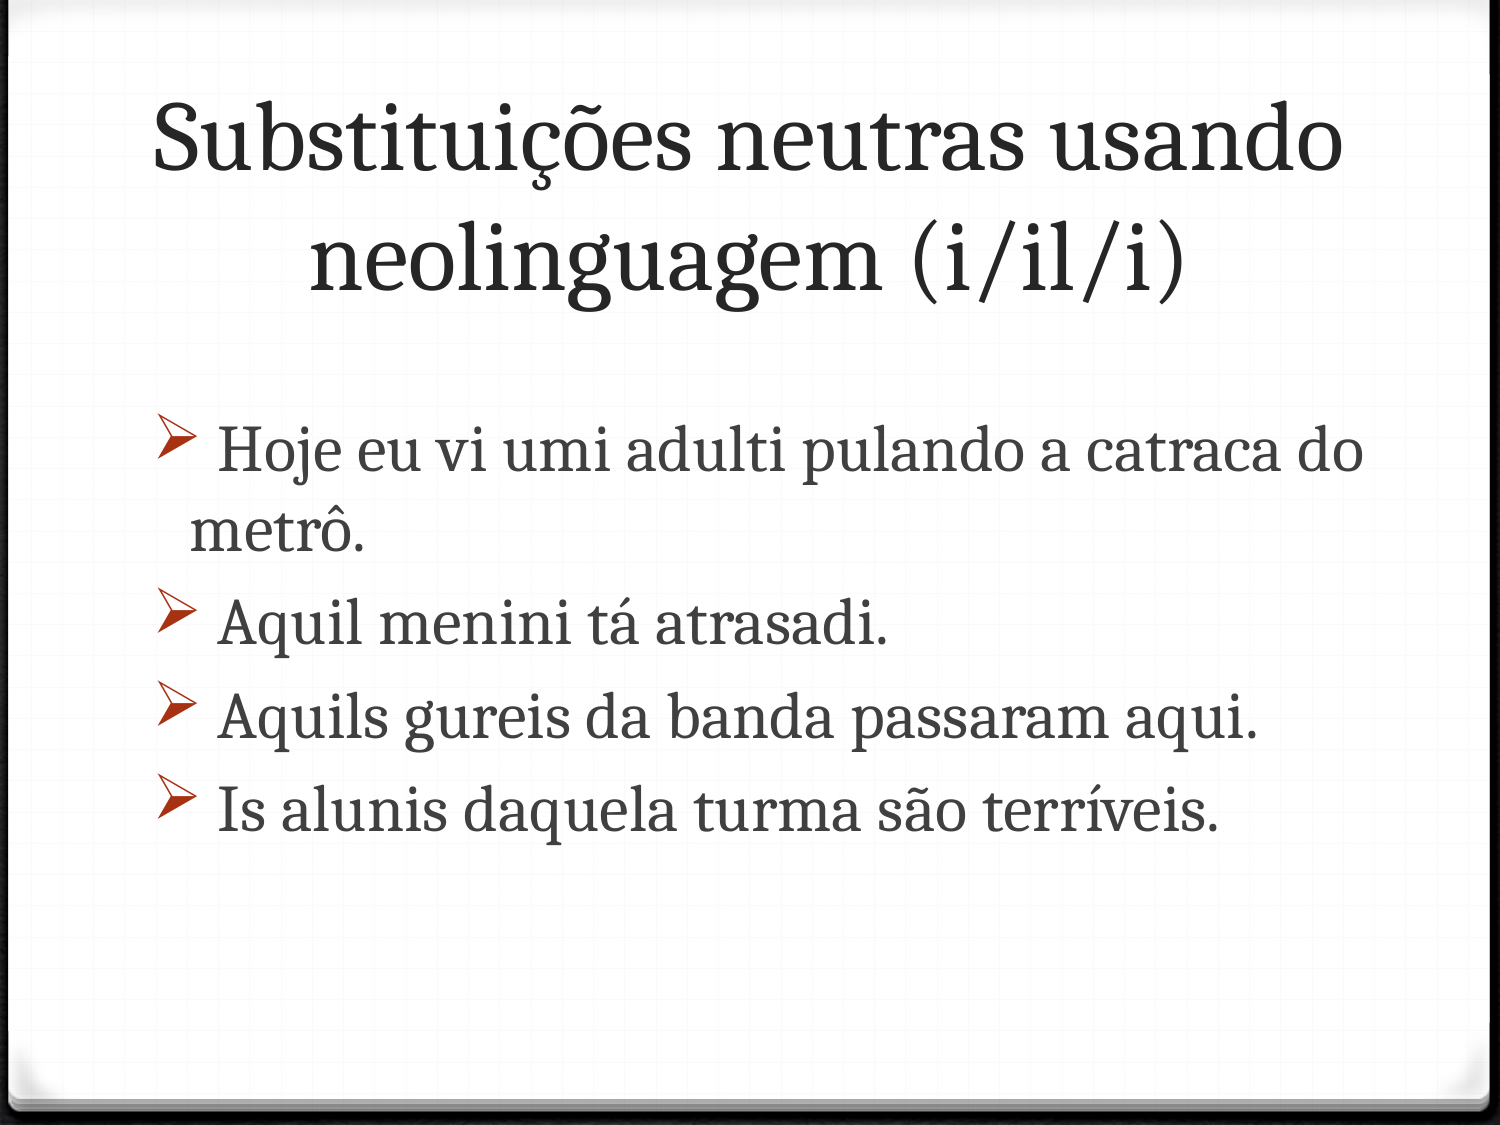

# Substituições neutras usando neolinguagem (i/il/i)
 Hoje eu vi umi adulti pulando a catraca do metrô.
 Aquil menini tá atrasadi.
 Aquils gureis da banda passaram aqui.
 Is alunis daquela turma são terríveis.